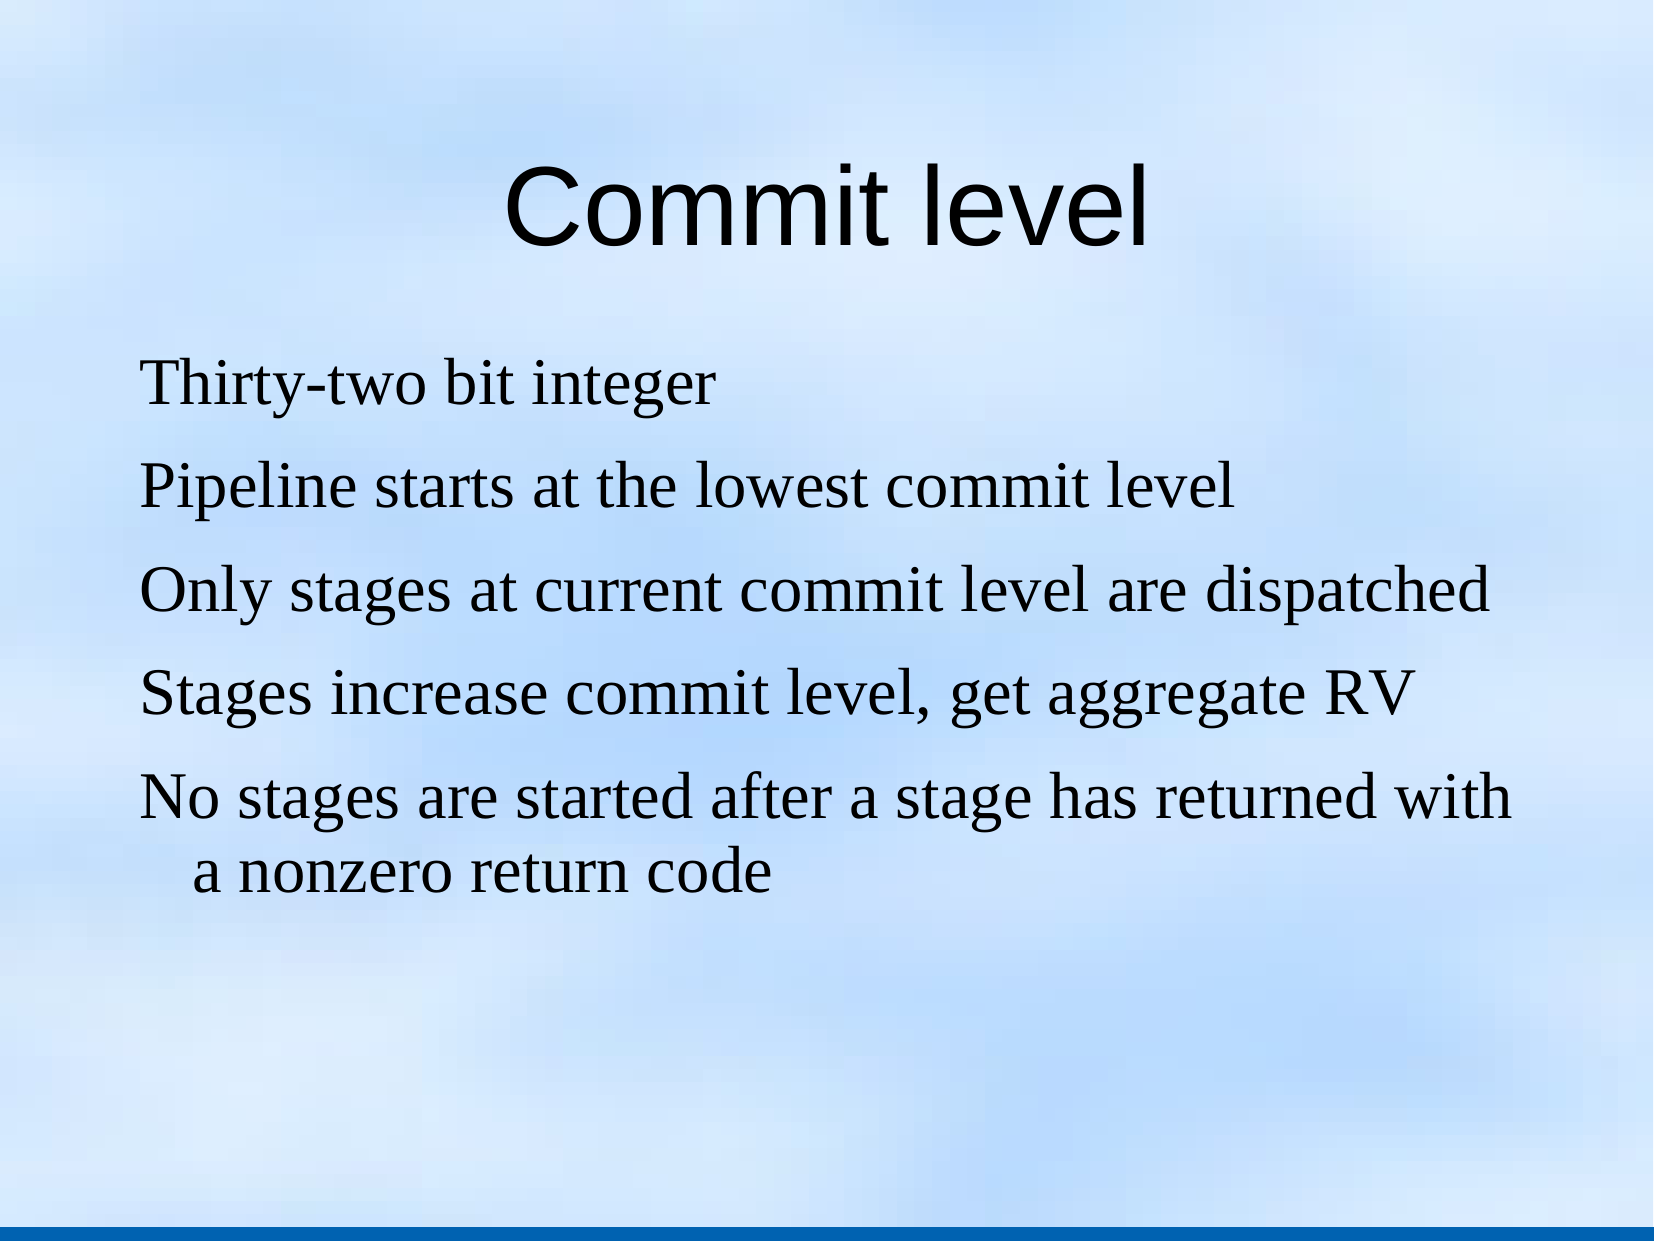

# Commit level
Thirty-two bit integer
Pipeline starts at the lowest commit level
Only stages at current commit level are dispatched
Stages increase commit level, get aggregate RV
No stages are started after a stage has returned with a nonzero return code